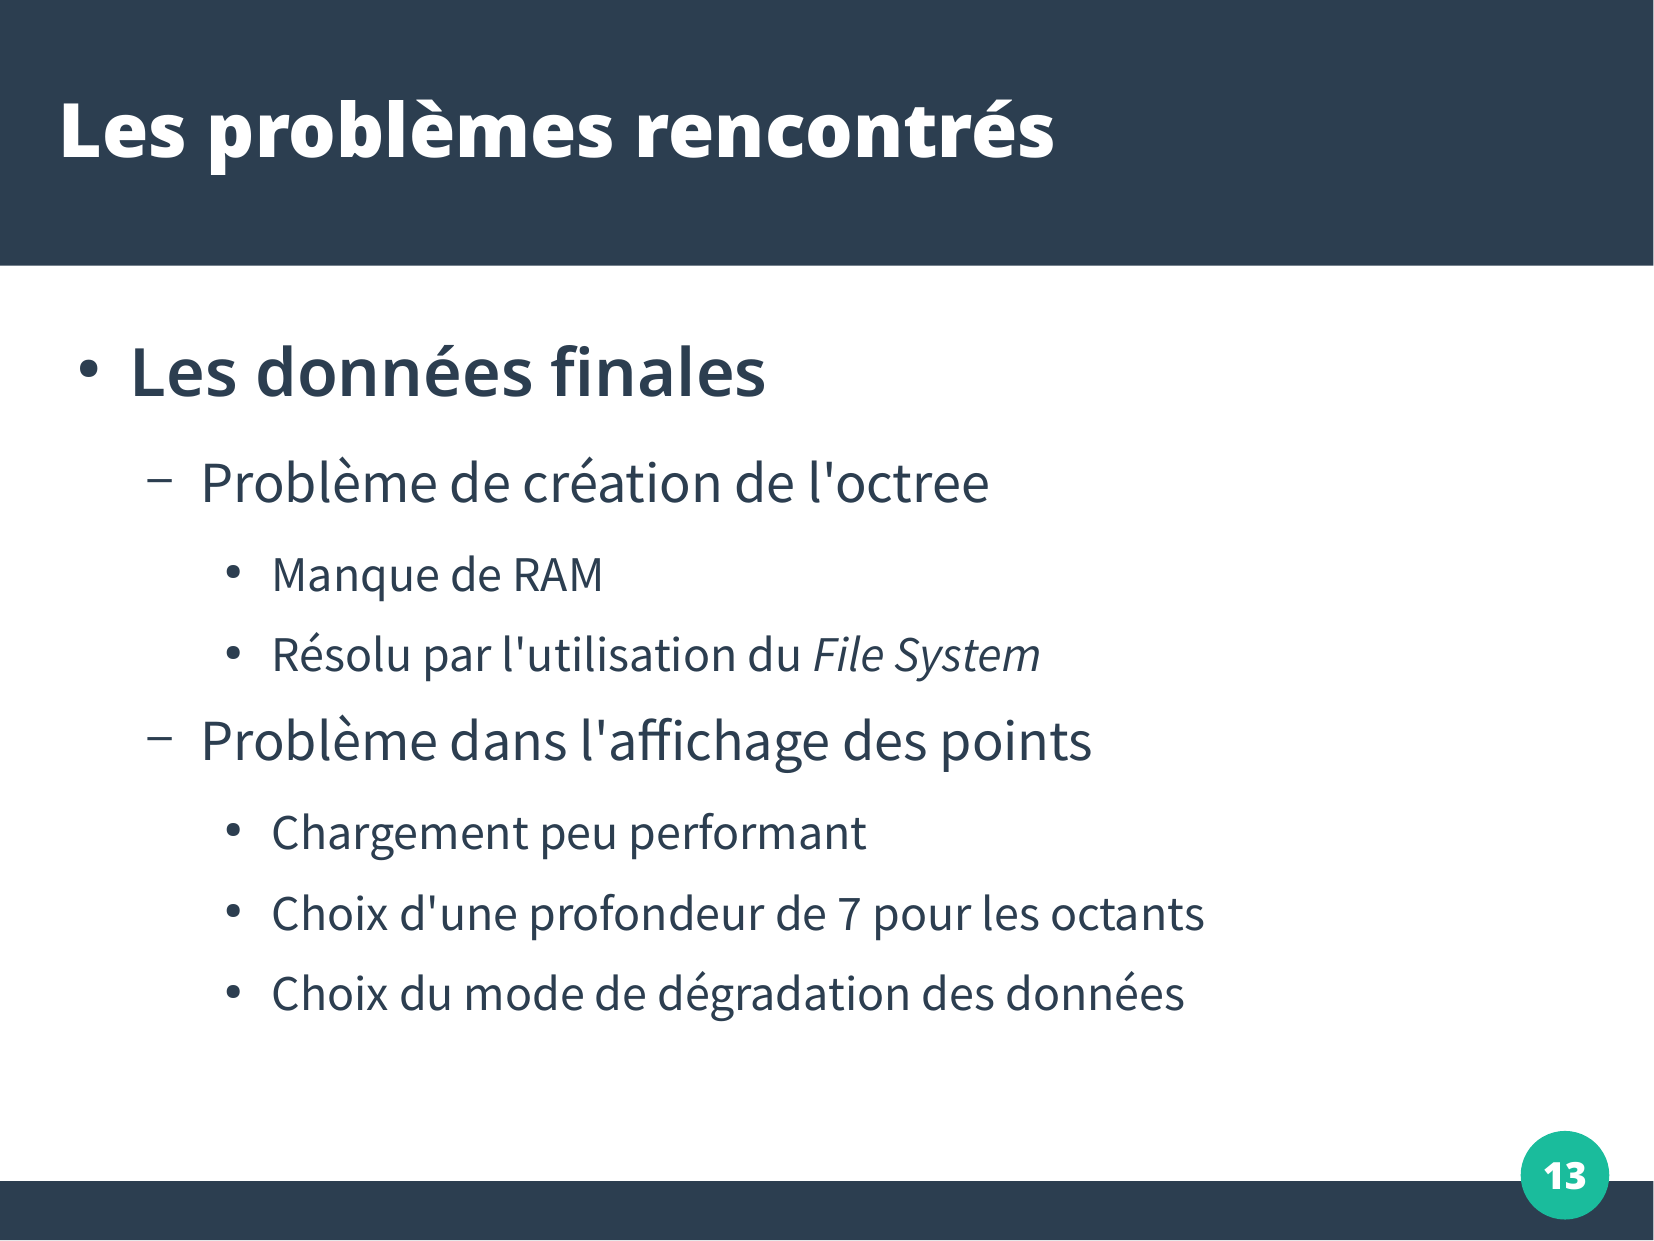

# Les problèmes rencontrés
Les données finales
Problème de création de l'octree
Manque de RAM
Résolu par l'utilisation du File System
Problème dans l'affichage des points
Chargement peu performant
Choix d'une profondeur de 7 pour les octants
Choix du mode de dégradation des données
13